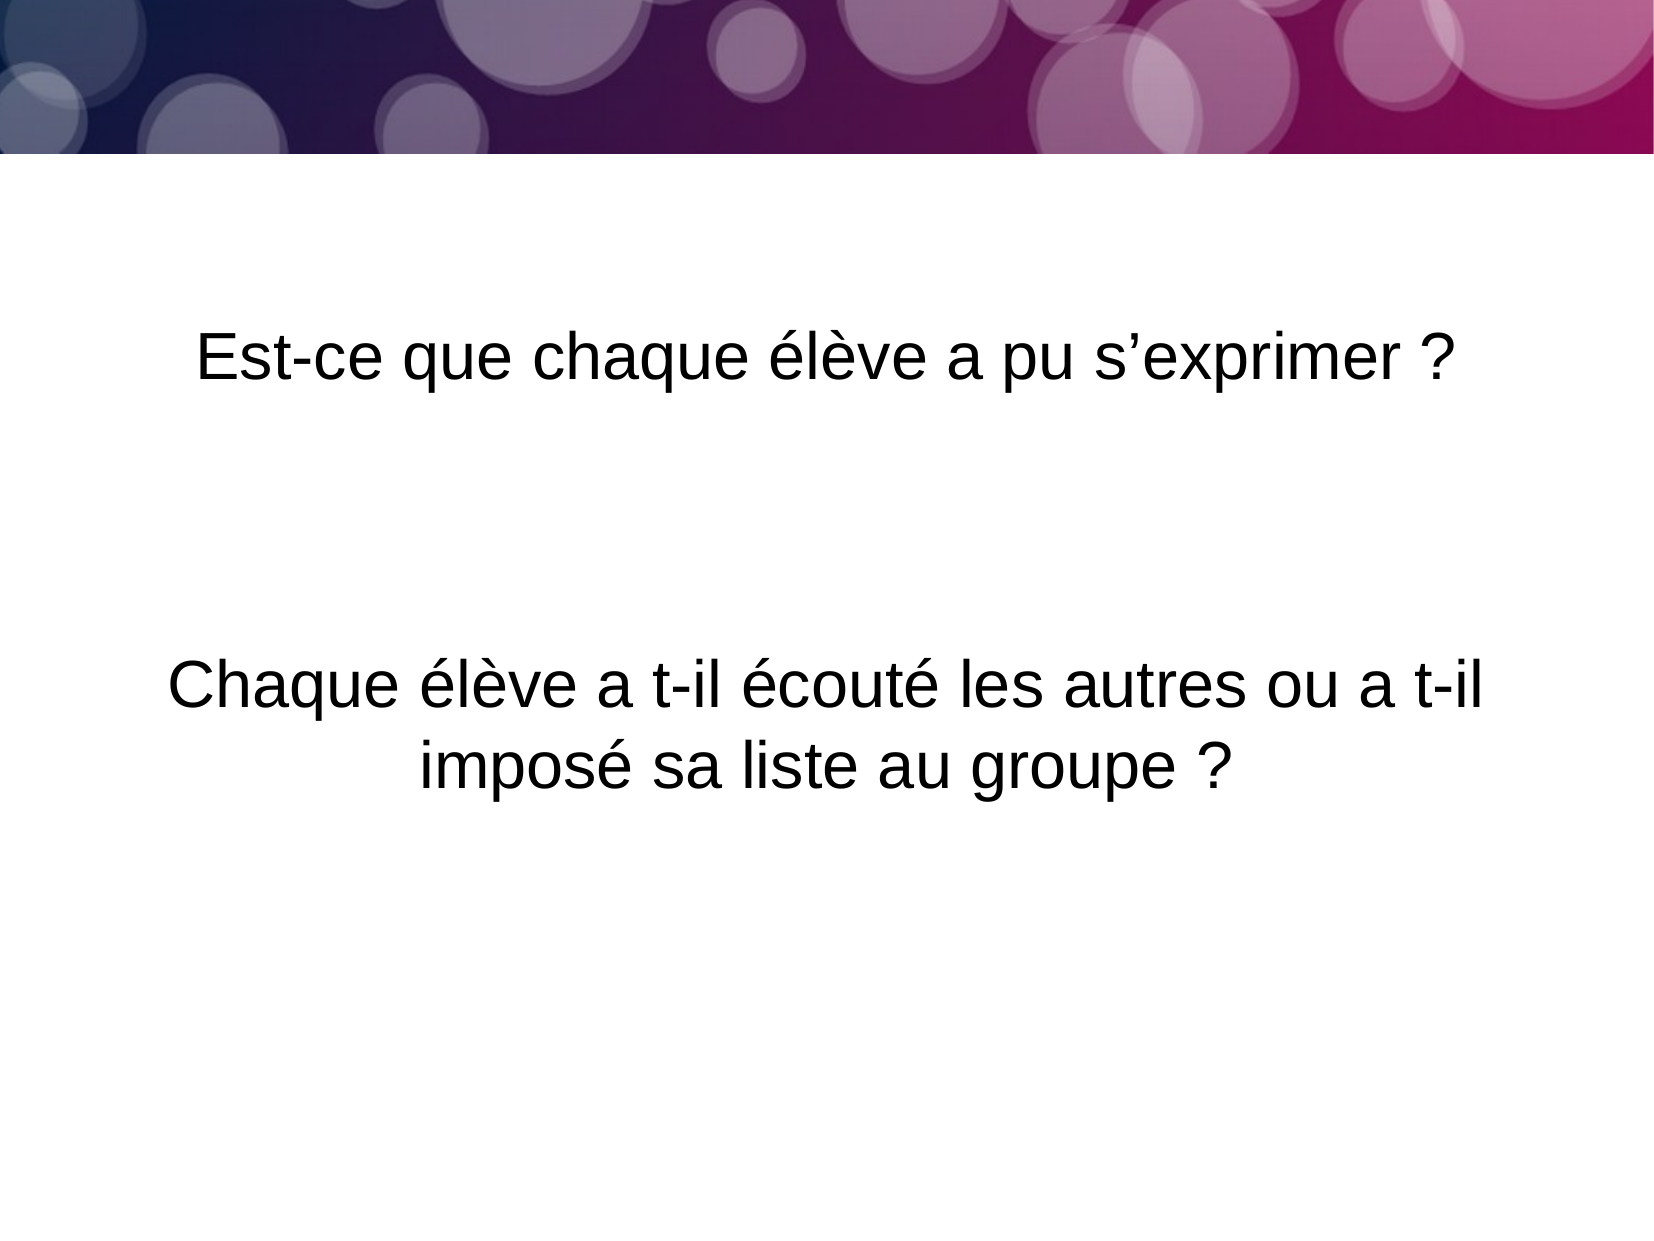

# Est-ce que chaque élève a pu s’exprimer ?
Chaque élève a t-il écouté les autres ou a t-il imposé sa liste au groupe ?